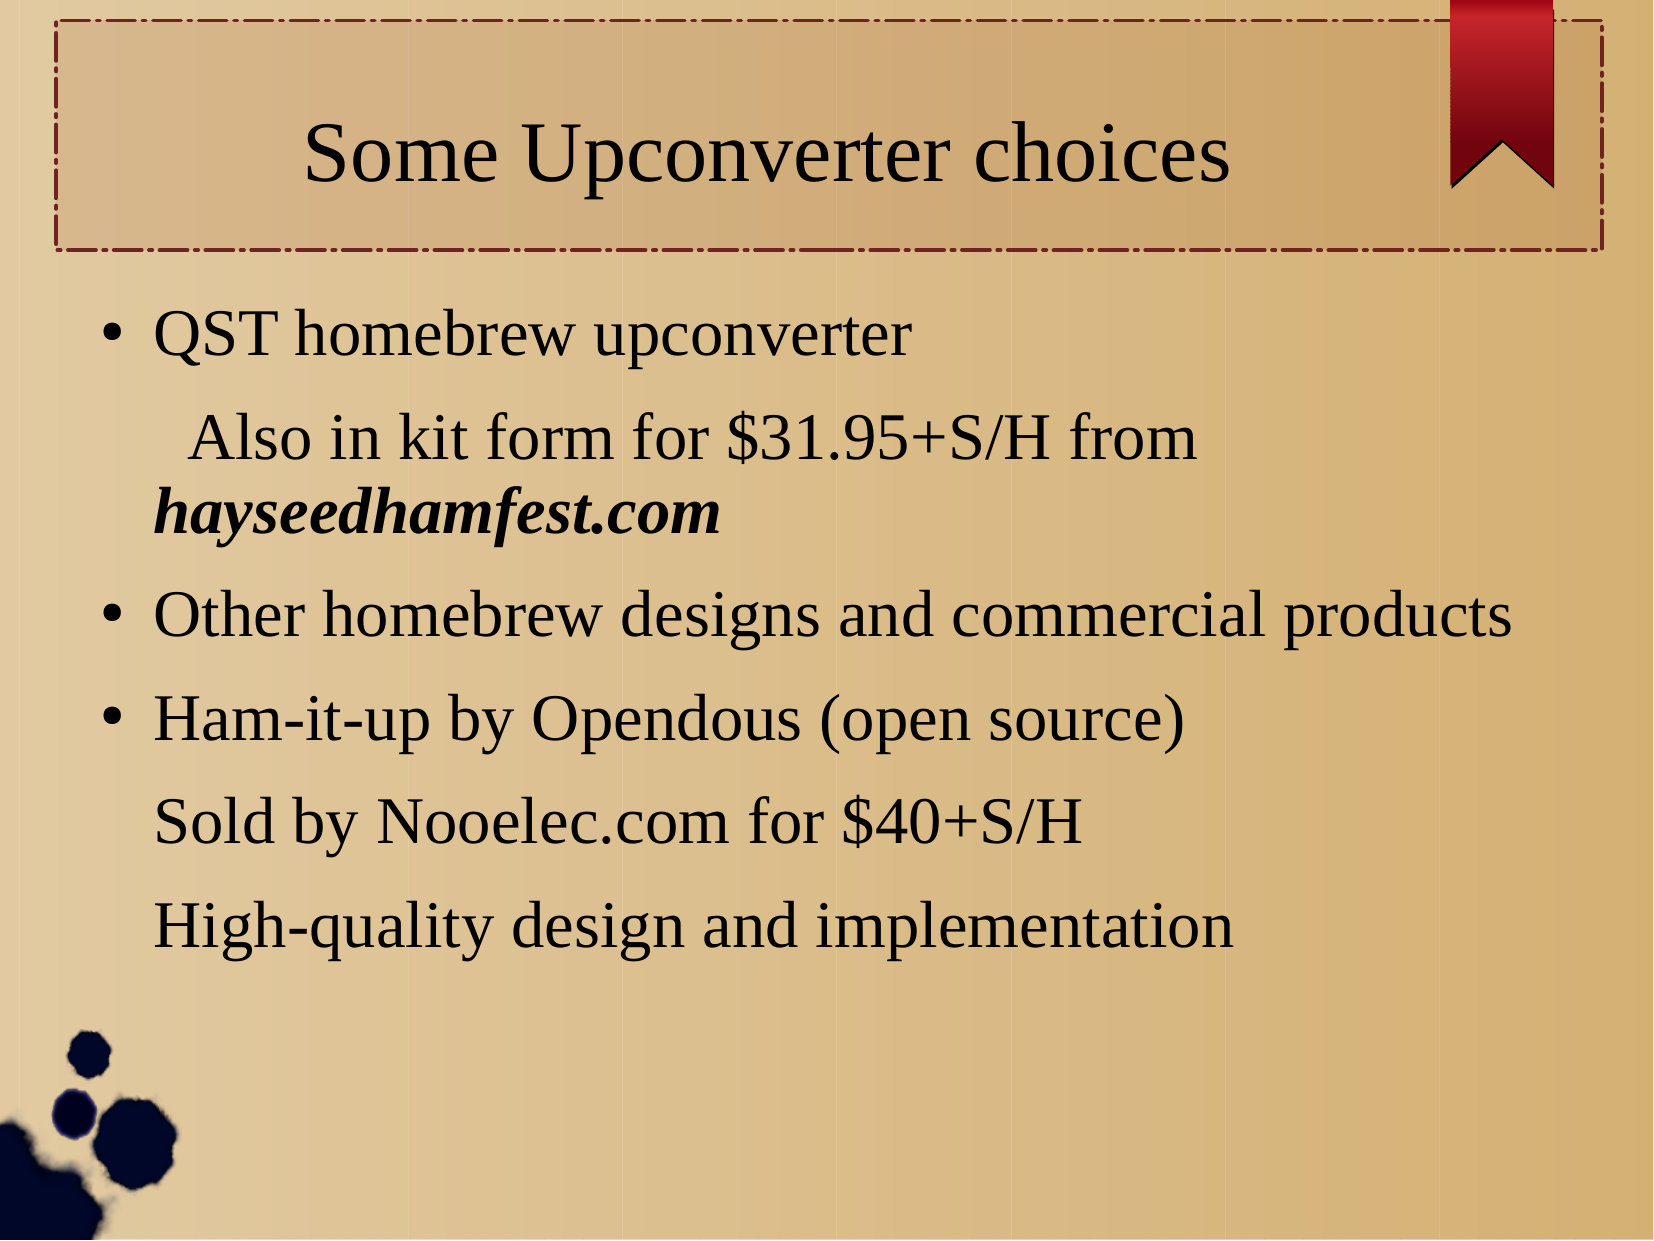

# Some Upconverter choices
QST homebrew upconverter
 Also in kit form for $31.95+S/H from hayseedhamfest.com
Other homebrew designs and commercial products
Ham-it-up by Opendous (open source)
Sold by Nooelec.com for $40+S/H
High-quality design and implementation